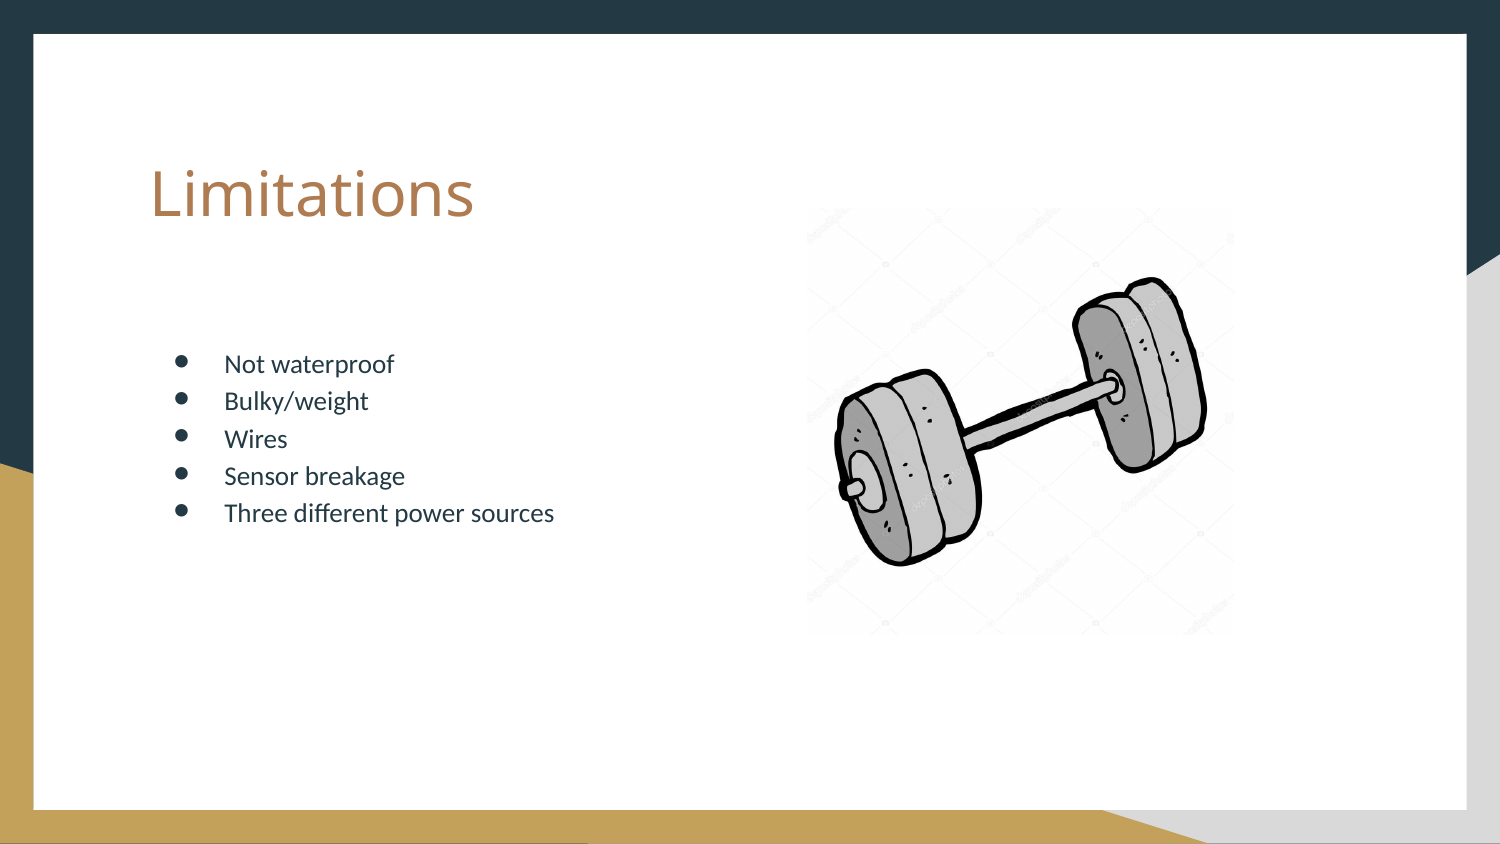

# Limitations
Not waterproof
Bulky/weight
Wires
Sensor breakage
Three different power sources